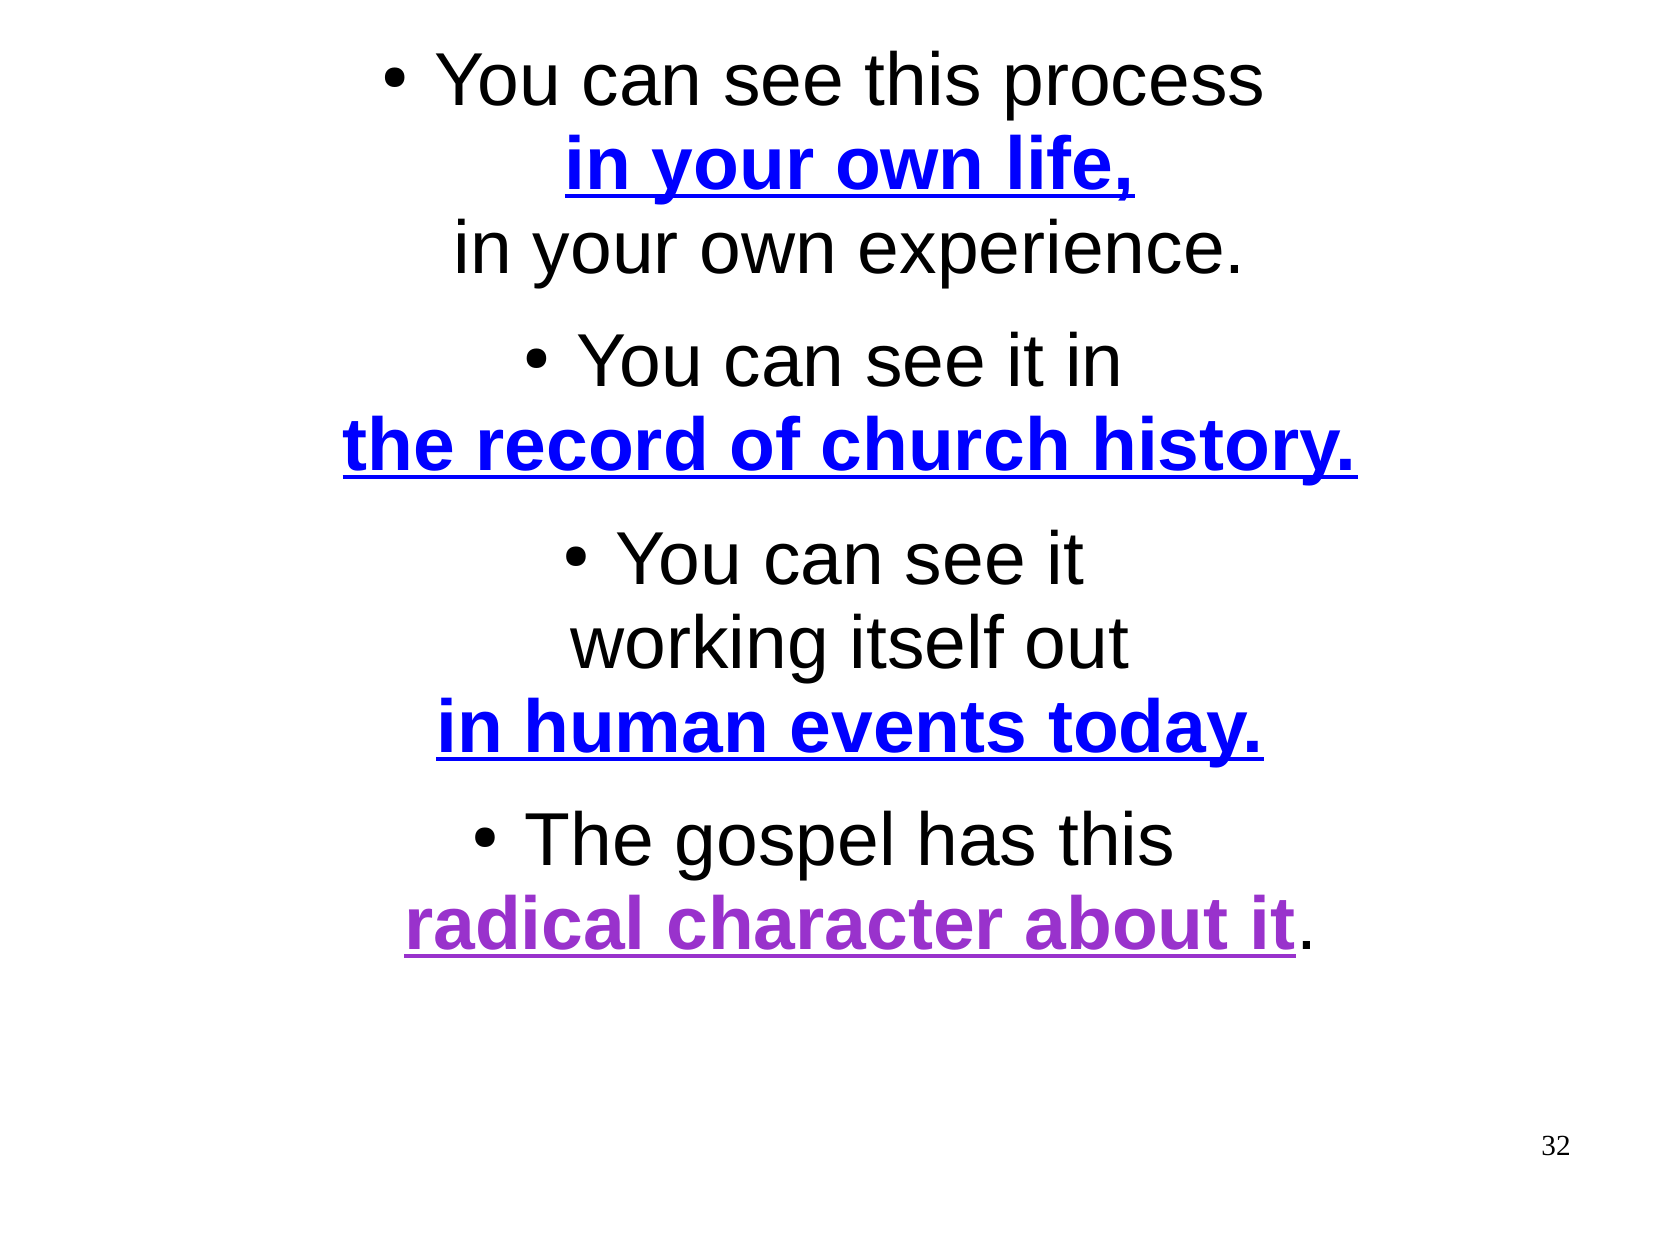

# You can see this process in your own life, in your own experience.
You can see it in
the record of church history.
You can see it
working itself out
in human events today.
The gospel has this
radical character about it.
32